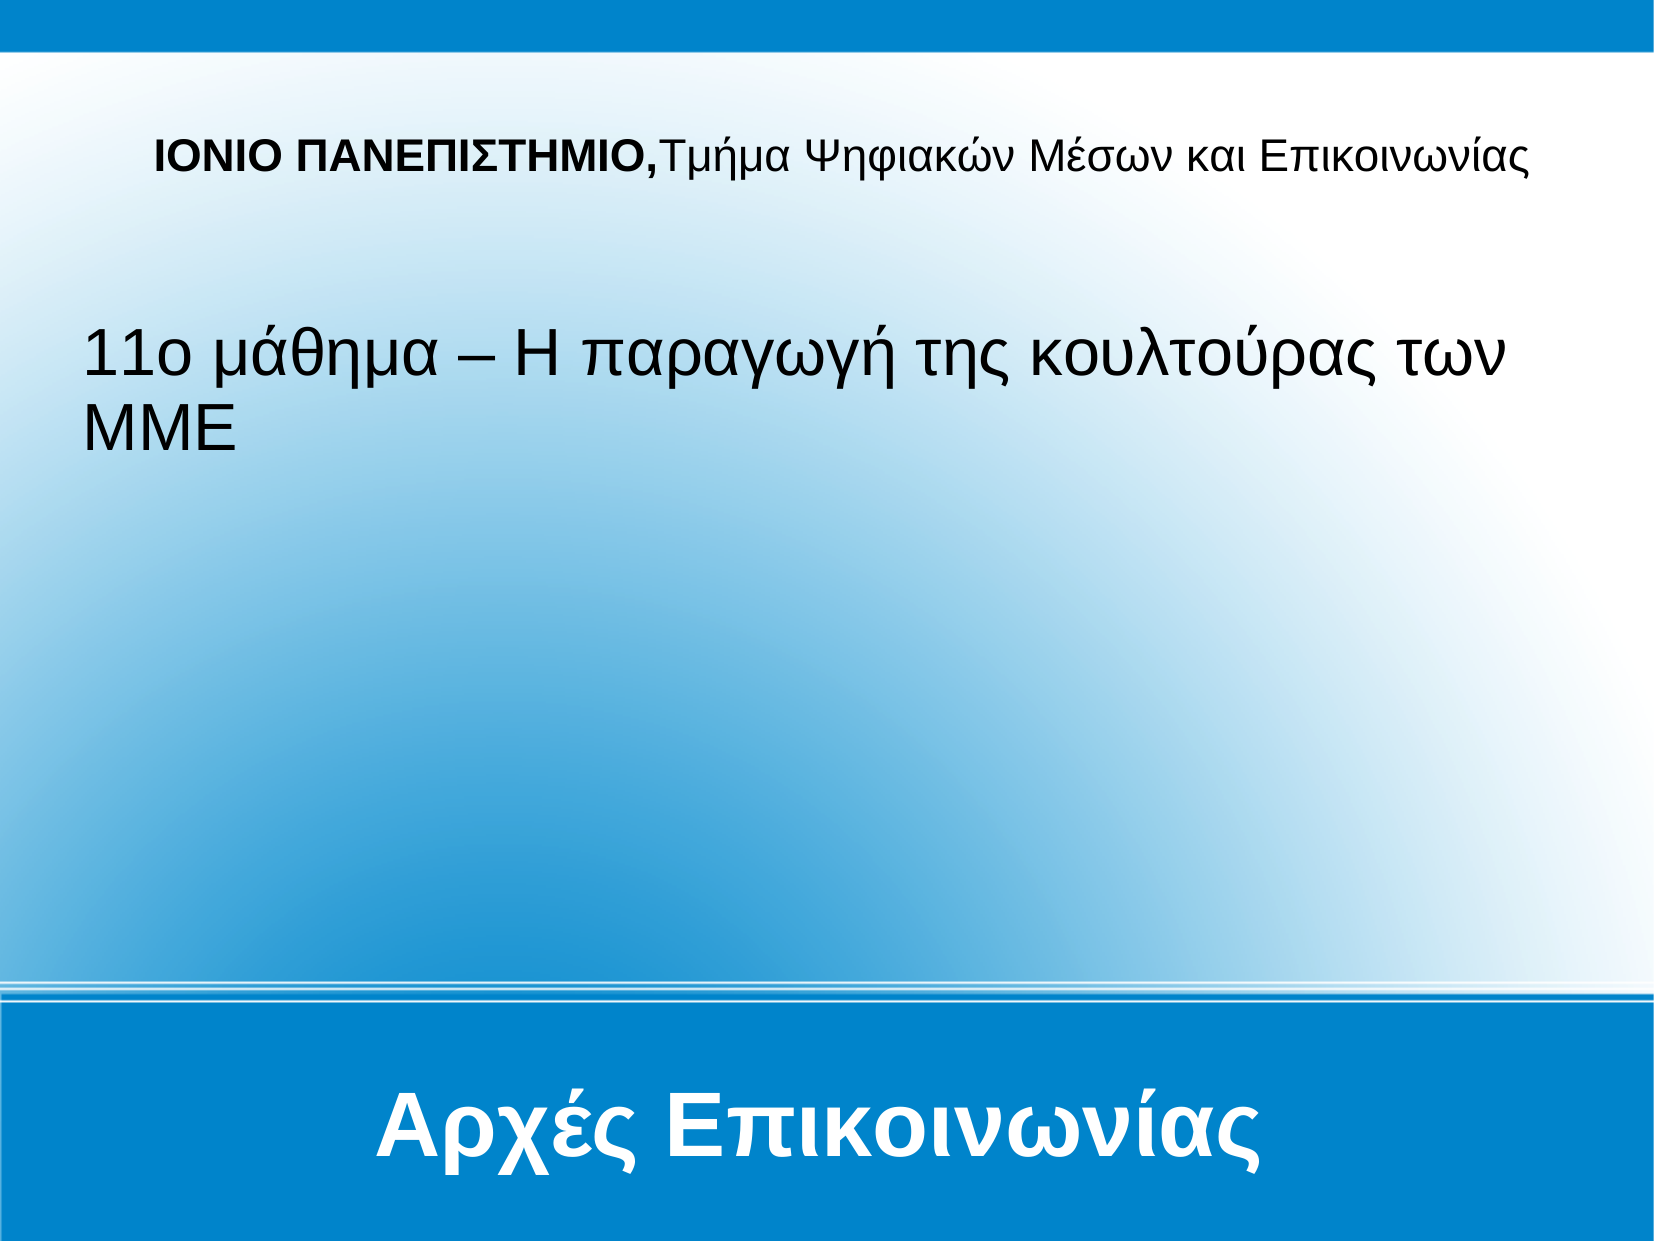

ΙΟΝΙΟ ΠΑΝΕΠΙΣΤΗΜΙΟ,Τμήμα Ψηφιακών Μέσων και Επικοινωνίας
11ο μάθημα – Η παραγωγή της κουλτούρας των ΜΜΕ
# Αρχές Επικοινωνίας